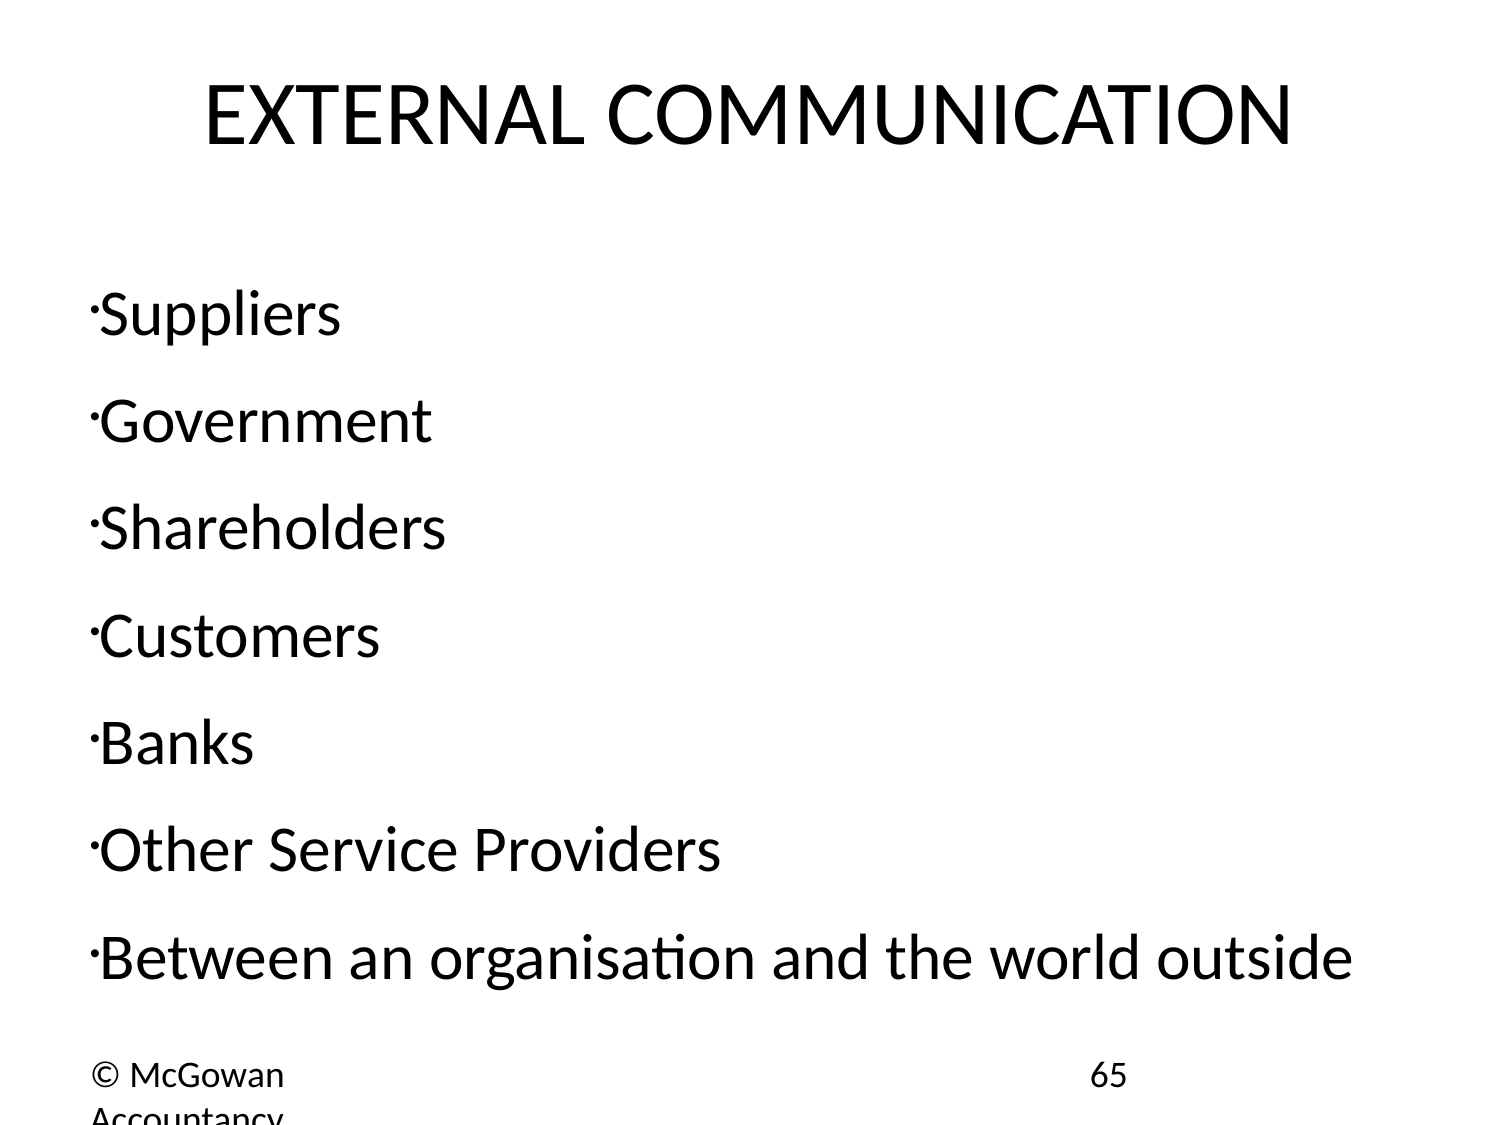

# EXTERNAL COMMUNICATION
Suppliers
Government
Shareholders
Customers
Banks
Other Service Providers
Between an organisation and the world outside
© McGowan Accountancy Services
65